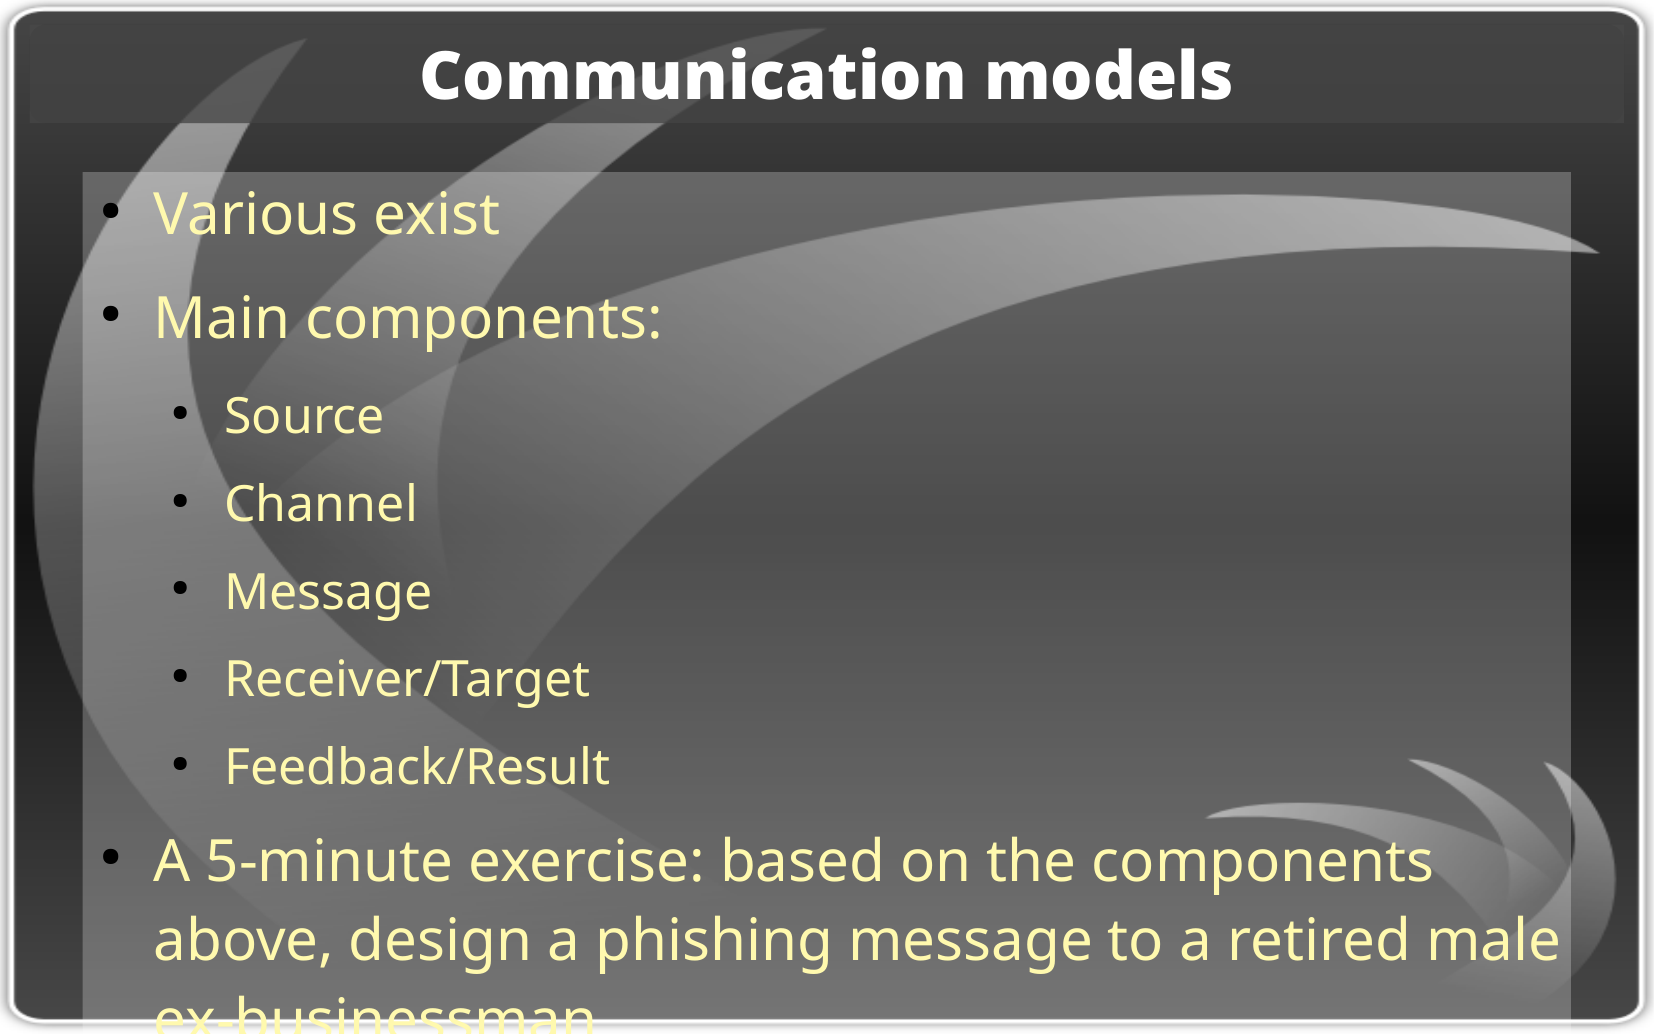

# Communication models
Various exist
Main components:
Source
Channel
Message
Receiver/Target
Feedback/Result
A 5-minute exercise: based on the components above, design a phishing message to a retired male ex-businessman